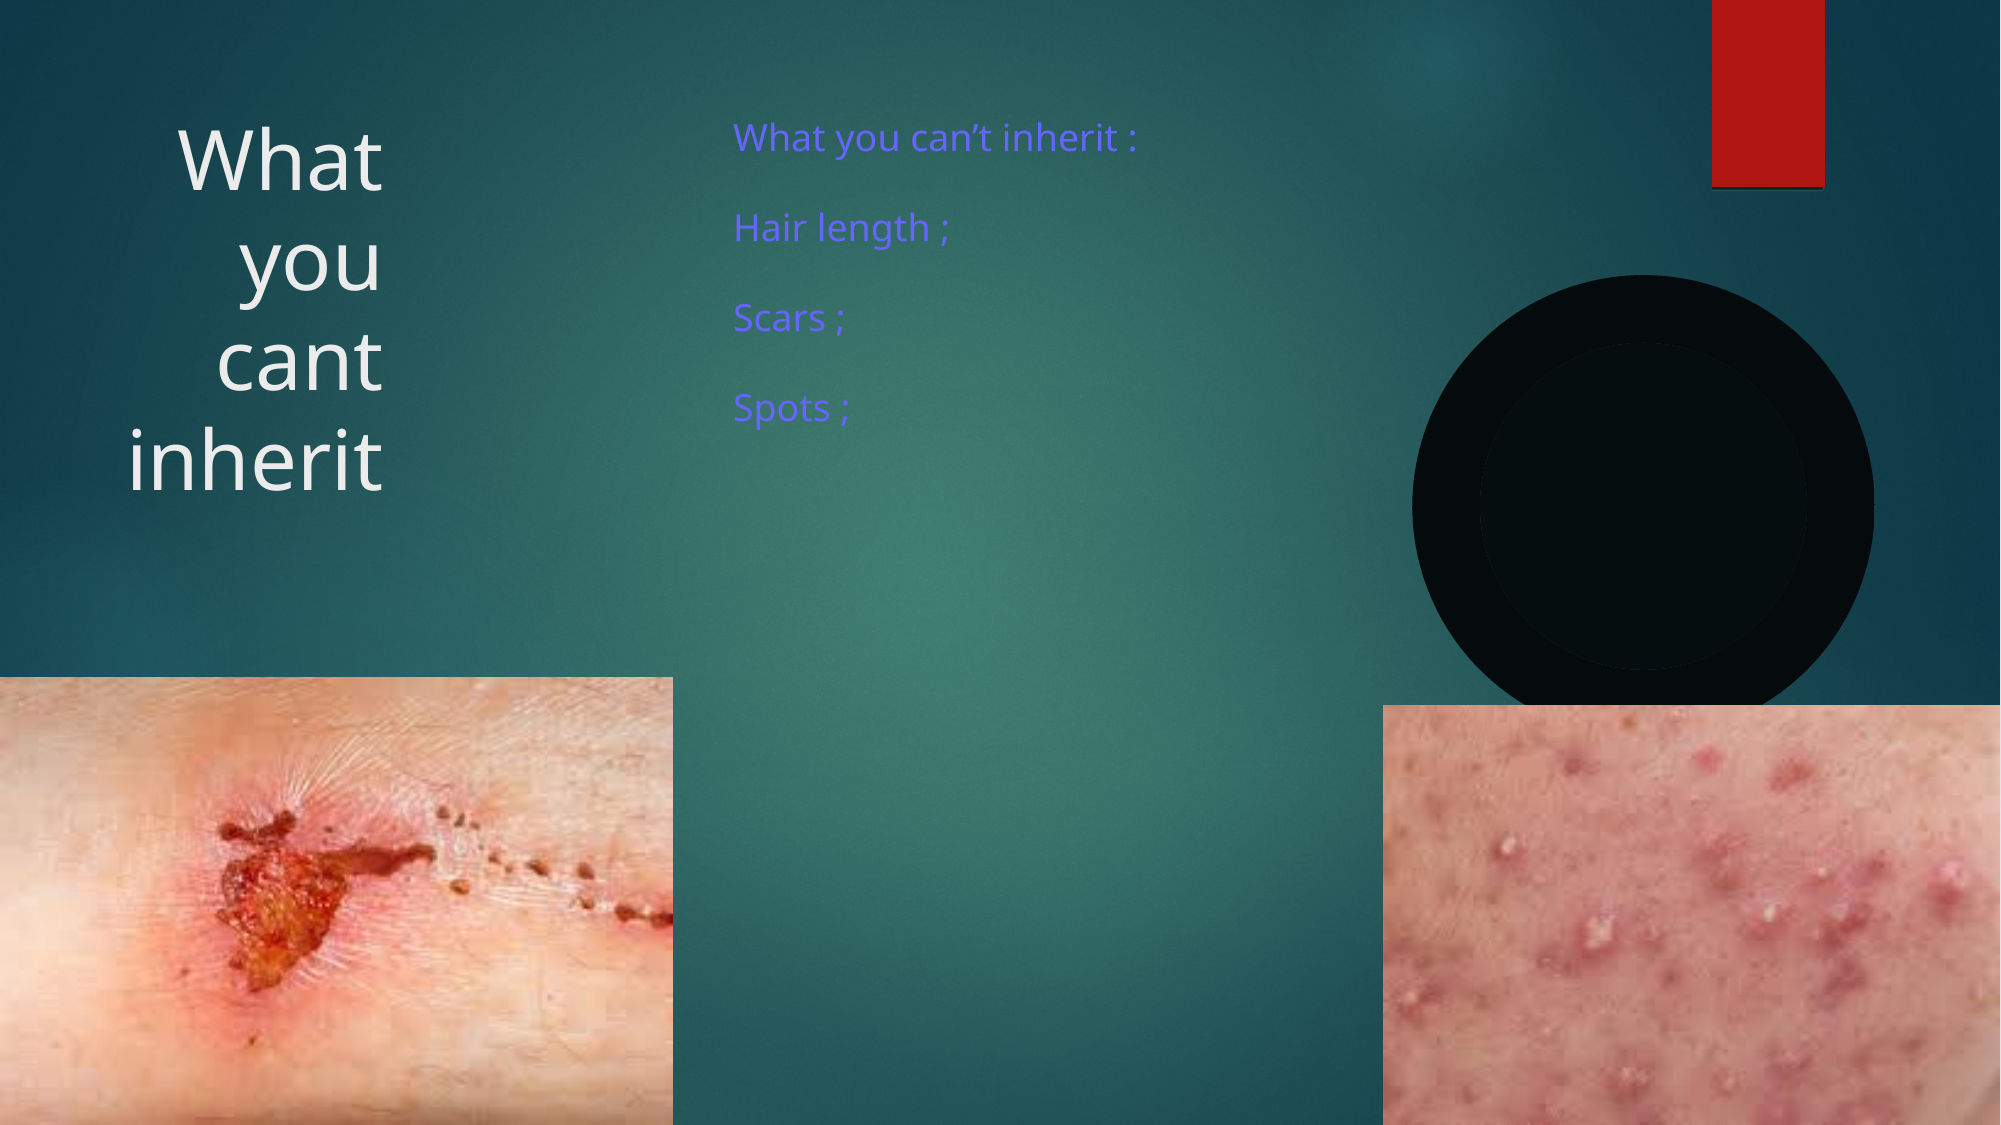

# What you cant inherit
What you can’t inherit :
Hair length ;
Scars ;
Spots ;